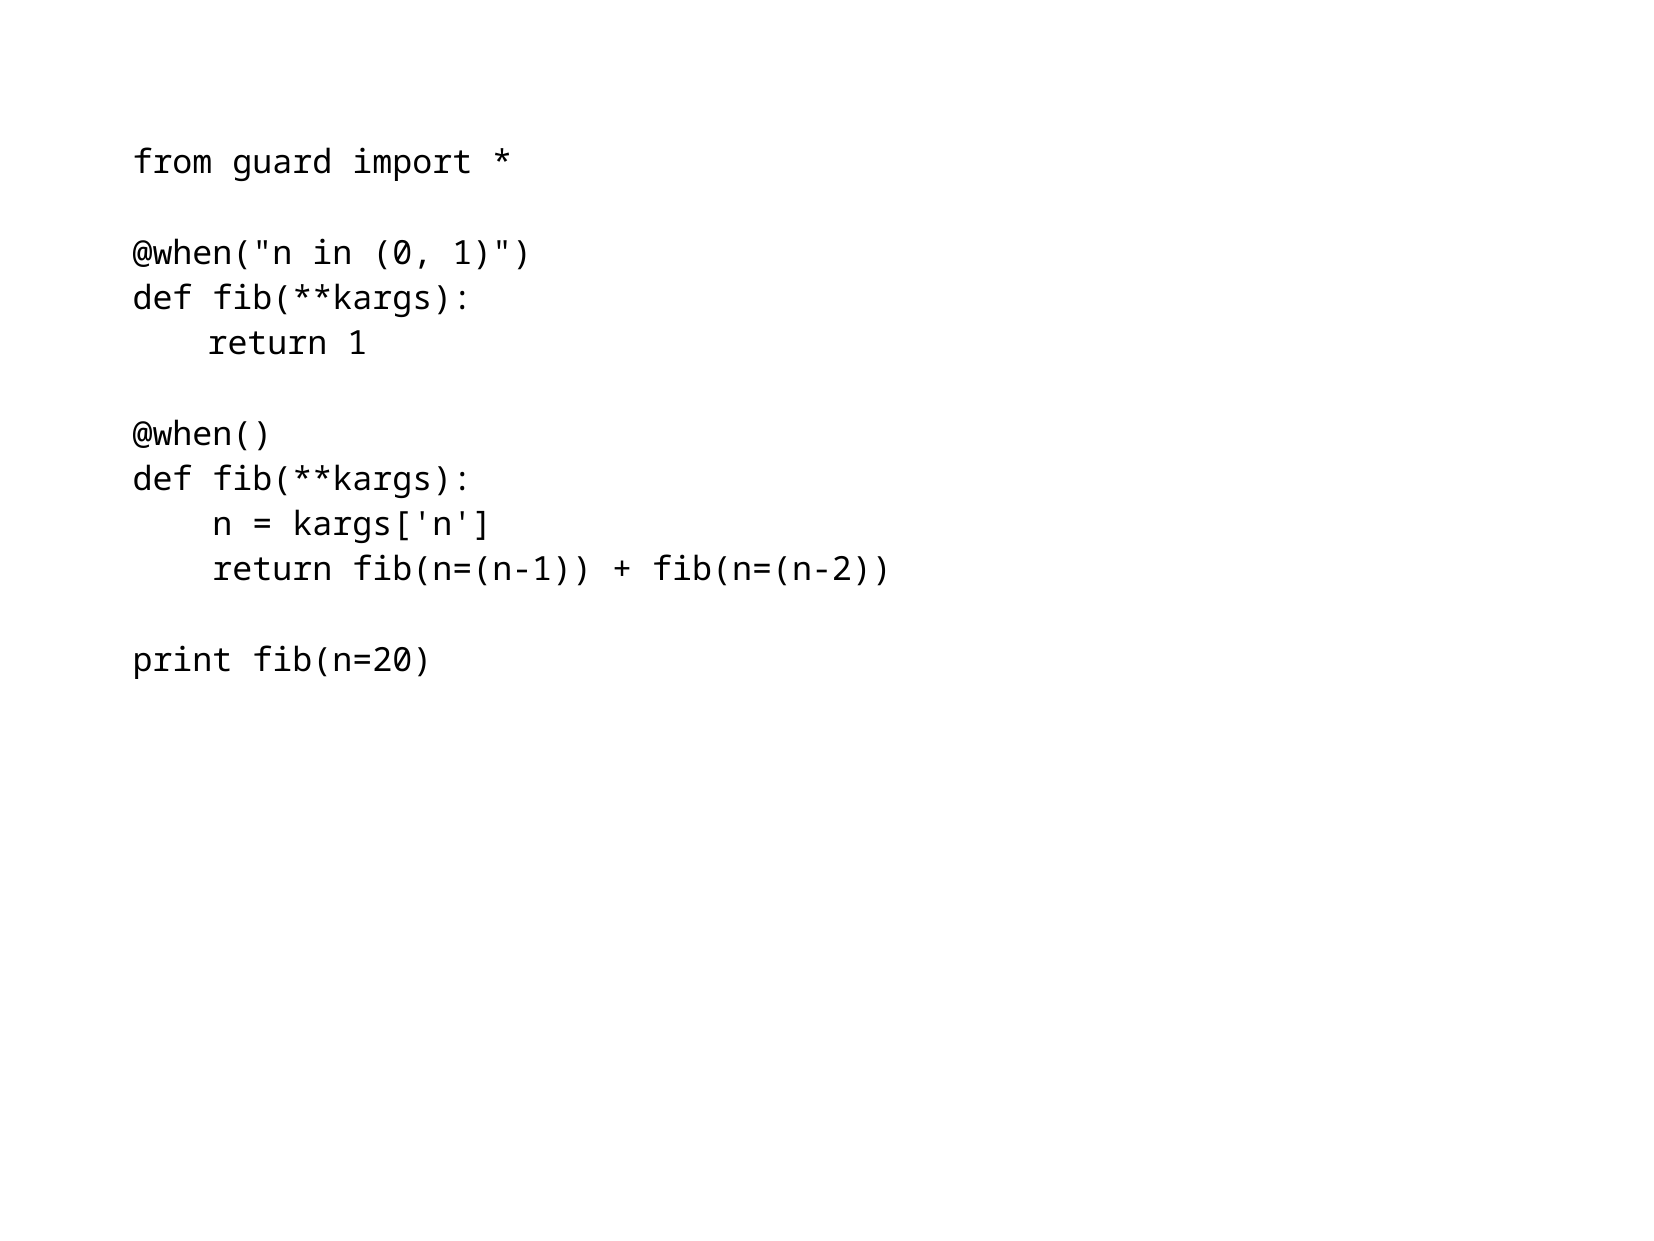

from guard import *
@when("n in (0, 1)")
def fib(**kargs):
	return 1
@when()
def fib(**kargs):
 n = kargs['n']
 return fib(n=(n-1)) + fib(n=(n-2))
print fib(n=20)